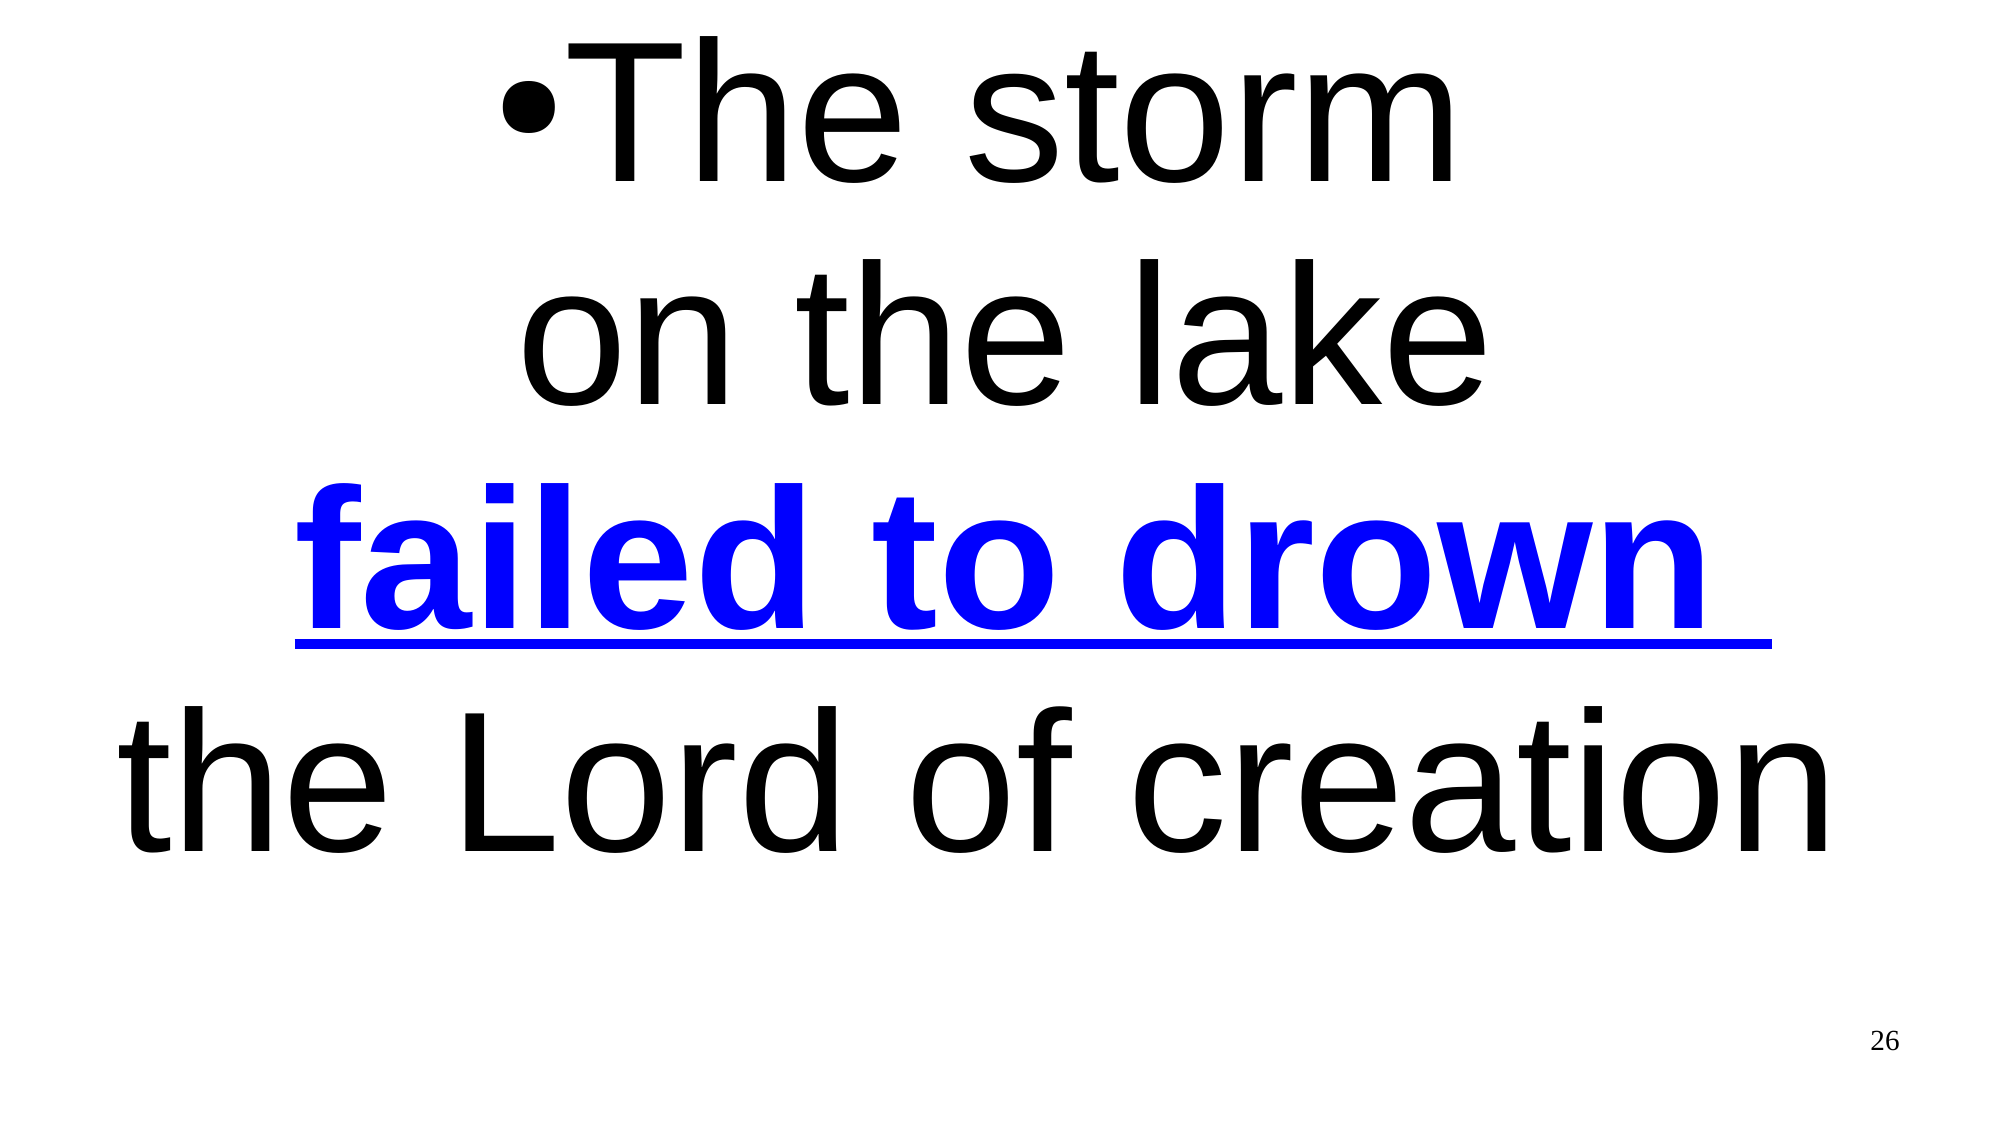

# The storm on the lake failed to drown the Lord of creation
26